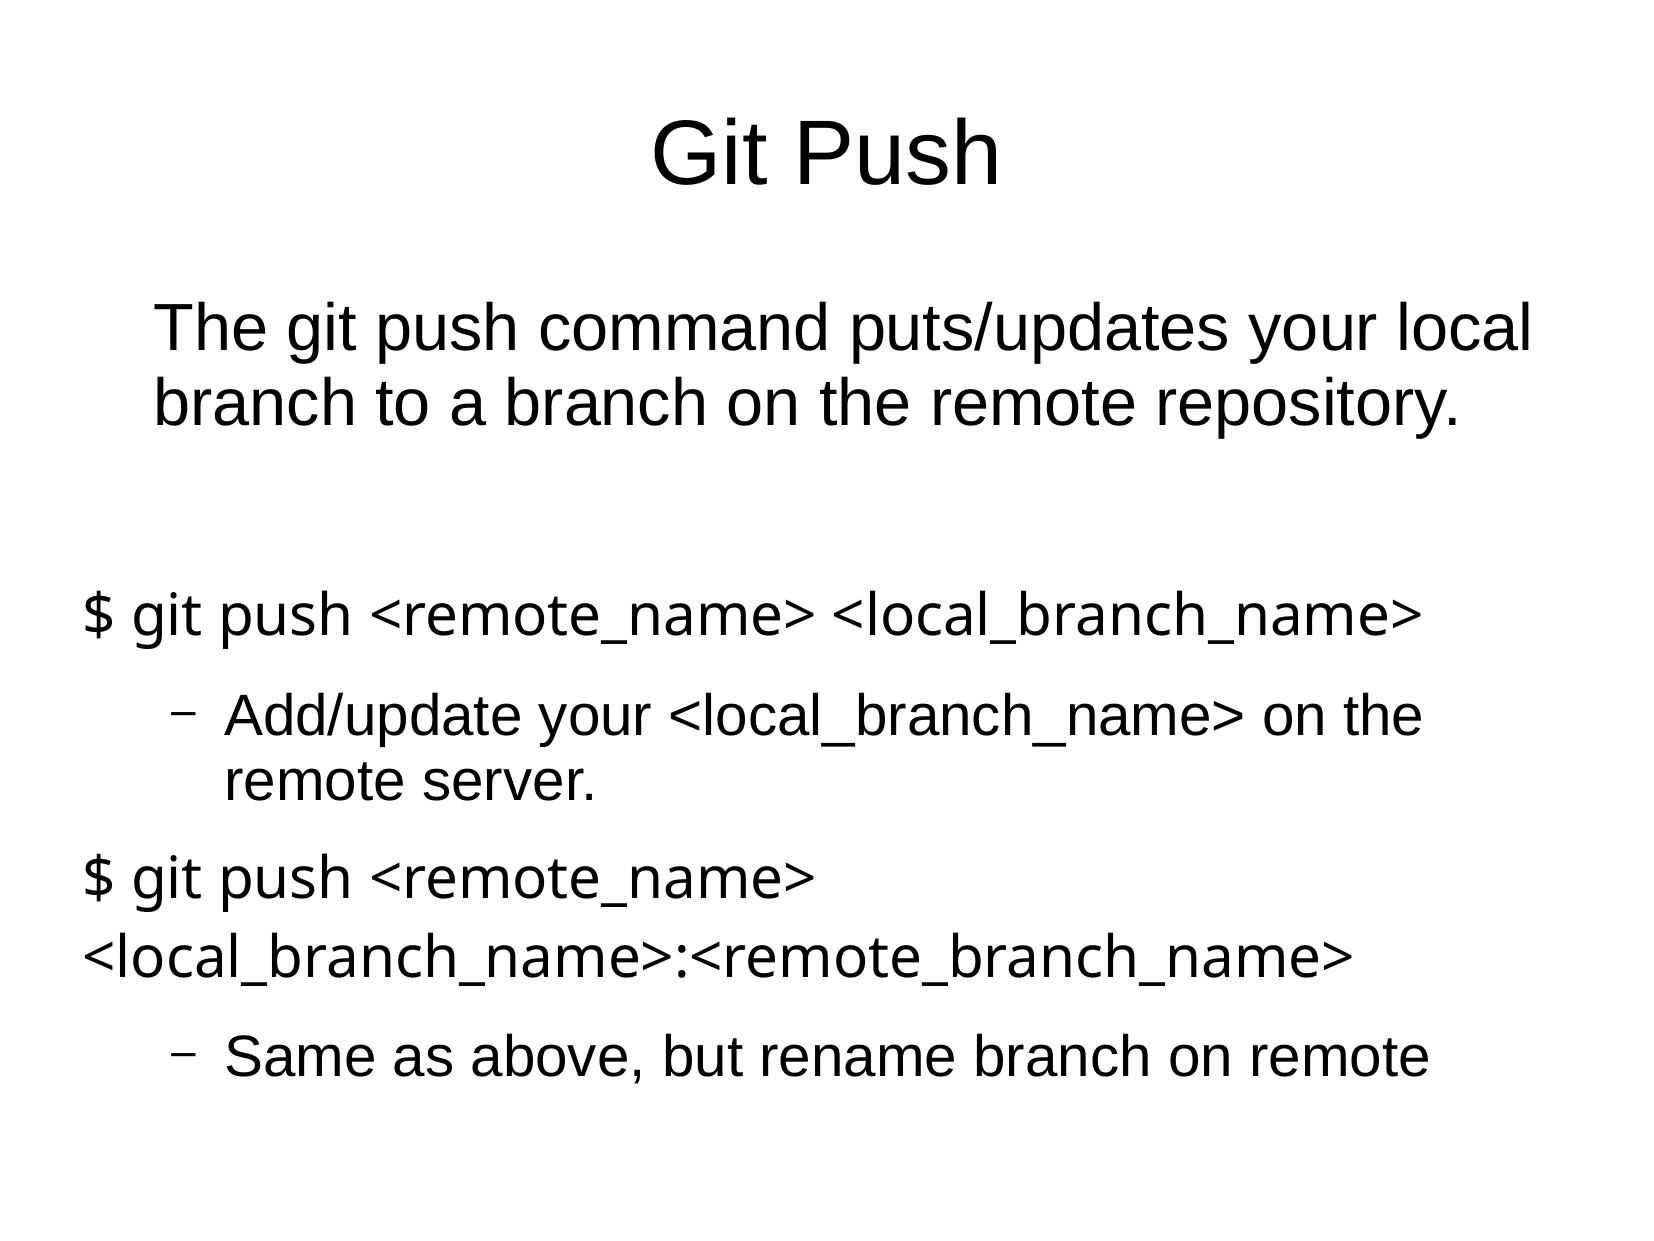

# Git Push
The git push command puts/updates your local branch to a branch on the remote repository.
$ git push <remote_name> <local_branch_name>
Add/update your <local_branch_name> on the remote server.
$ git push <remote_name> <local_branch_name>:<remote_branch_name>
Same as above, but rename branch on remote